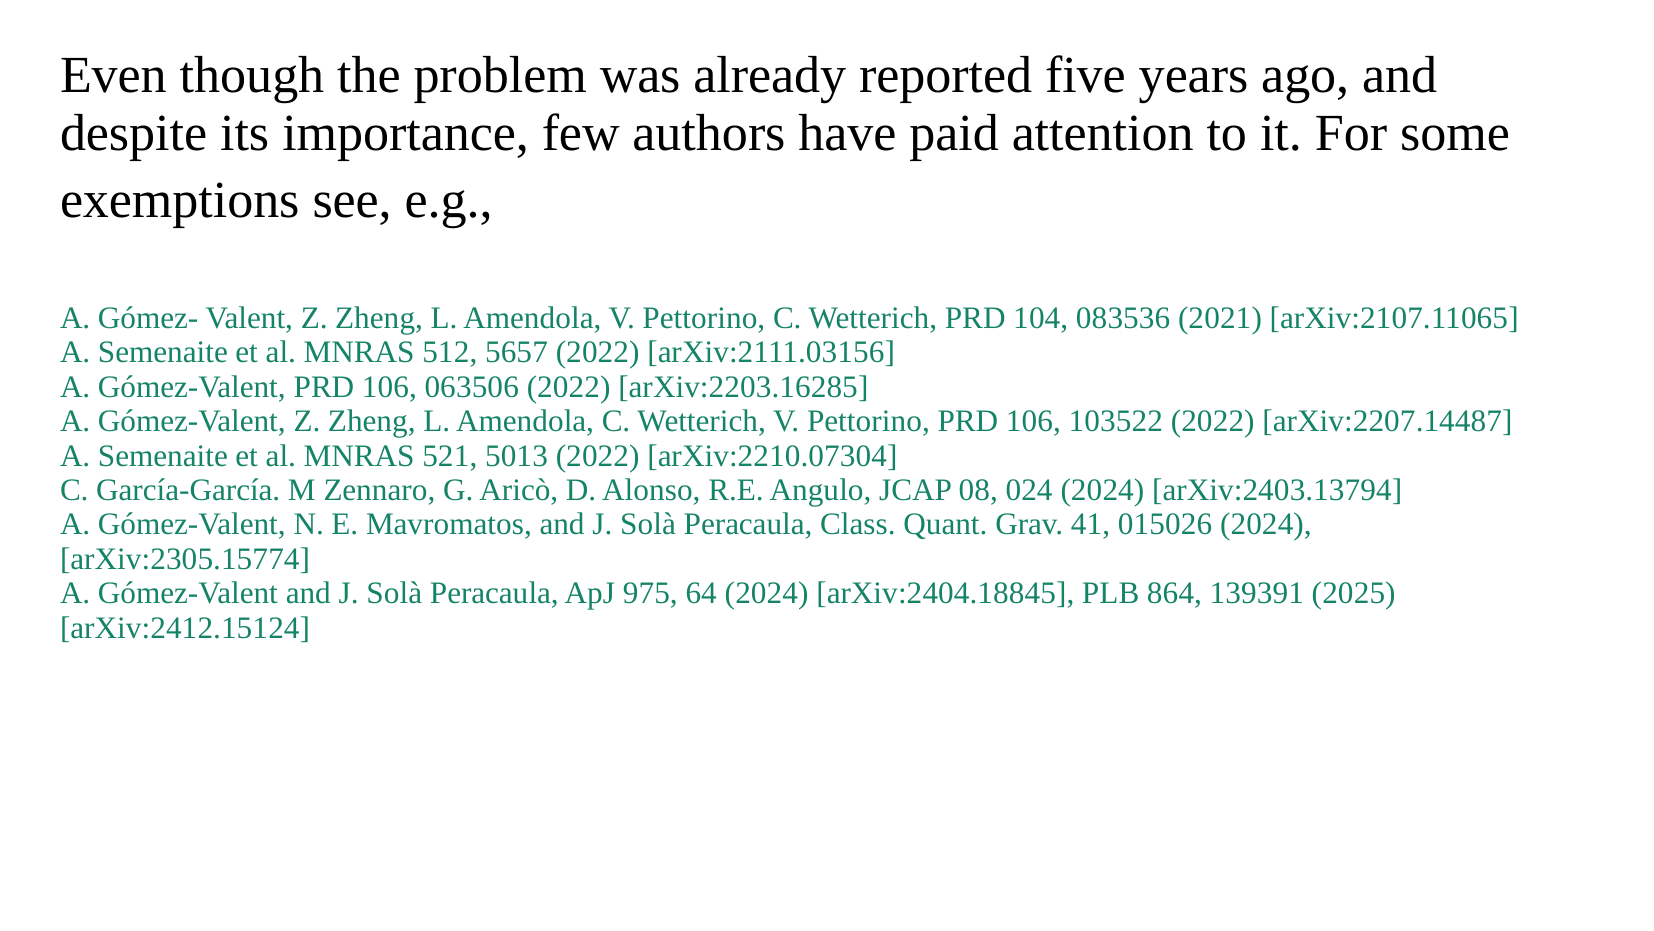

# Even though the problem was already reported five years ago, and despite its importance, few authors have paid attention to it. For some exemptions see, e.g., A. Gómez- Valent, Z. Zheng, L. Amendola, V. Pettorino, C. Wetterich, PRD 104, 083536 (2021) [arXiv:2107.11065] A. Semenaite et al. MNRAS 512, 5657 (2022) [arXiv:2111.03156] A. Gómez-Valent, PRD 106, 063506 (2022) [arXiv:2203.16285] A. Gómez-Valent, Z. Zheng, L. Amendola, C. Wetterich, V. Pettorino, PRD 106, 103522 (2022) [arXiv:2207.14487] A. Semenaite et al. MNRAS 521, 5013 (2022) [arXiv:2210.07304] C. García-García. M Zennaro, G. Aricò, D. Alonso, R.E. Angulo, JCAP 08, 024 (2024) [arXiv:2403.13794] A. Gómez-Valent, N. E. Mavromatos, and J. Solà Peracaula, Class. Quant. Grav. 41, 015026 (2024), [arXiv:2305.15774] A. Gómez-Valent and J. Solà Peracaula, ApJ 975, 64 (2024) [arXiv:2404.18845], PLB 864, 139391 (2025) [arXiv:2412.15124]